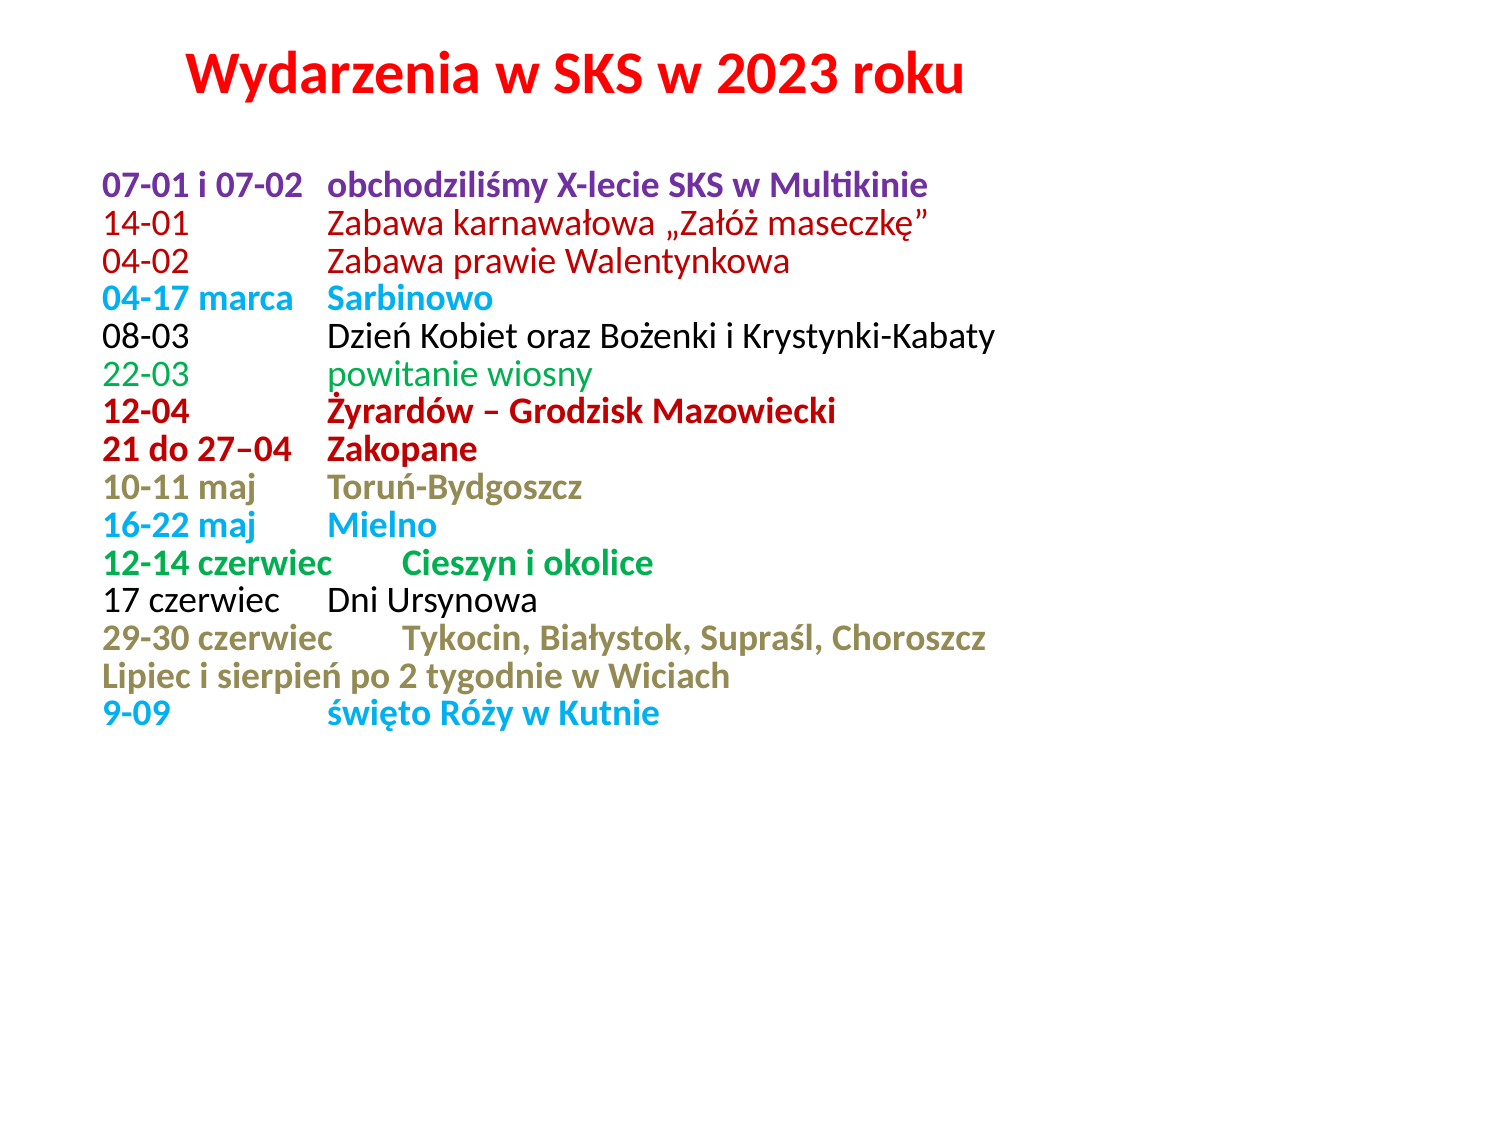

Wydarzenia w SKS w 2023 roku
07-01 i 07-02 	obchodziliśmy X-lecie SKS w Multikinie
14-01 		Zabawa karnawałowa „Załóż maseczkę”
04-02 		Zabawa prawie Walentynkowa
04-17 marca 	Sarbinowo
08-03 		Dzień Kobiet oraz Bożenki i Krystynki-Kabaty
22-03 		powitanie wiosny
12-04 		Żyrardów – Grodzisk Mazowiecki
21 do 27–04	Zakopane
10-11 maj 	Toruń-Bydgoszcz
16-22 maj 	Mielno
12-14 czerwiec 	Cieszyn i okolice
17 czerwiec  	Dni Ursynowa
29-30 czerwiec 	Tykocin, Białystok, Supraśl, Choroszcz
Lipiec i sierpień po 2 tygodnie w Wiciach
9-09 		święto Róży w Kutnie